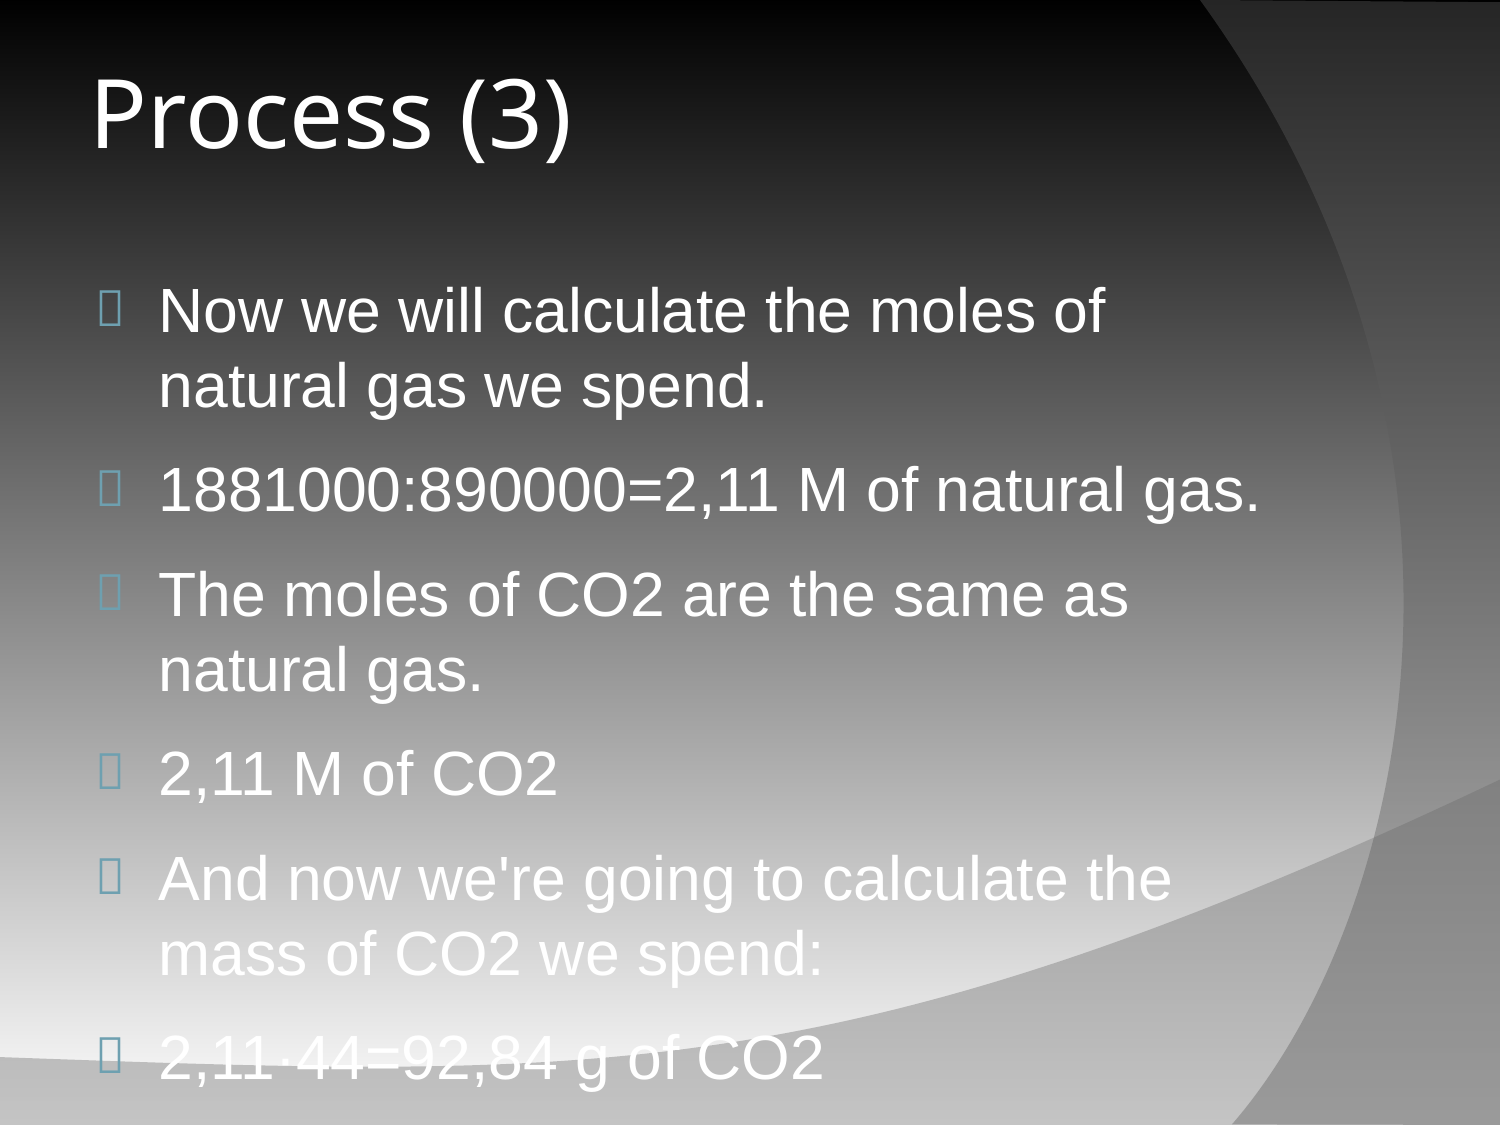

# Process (3)
Now we will calculate the moles of natural gas we spend.
1881000:890000=2,11 M of natural gas.
The moles of CO2 are the same as natural gas.
2,11 M of CO2
And now we're going to calculate the mass of CO2 we spend:
2,11·44=92,84 g of CO2